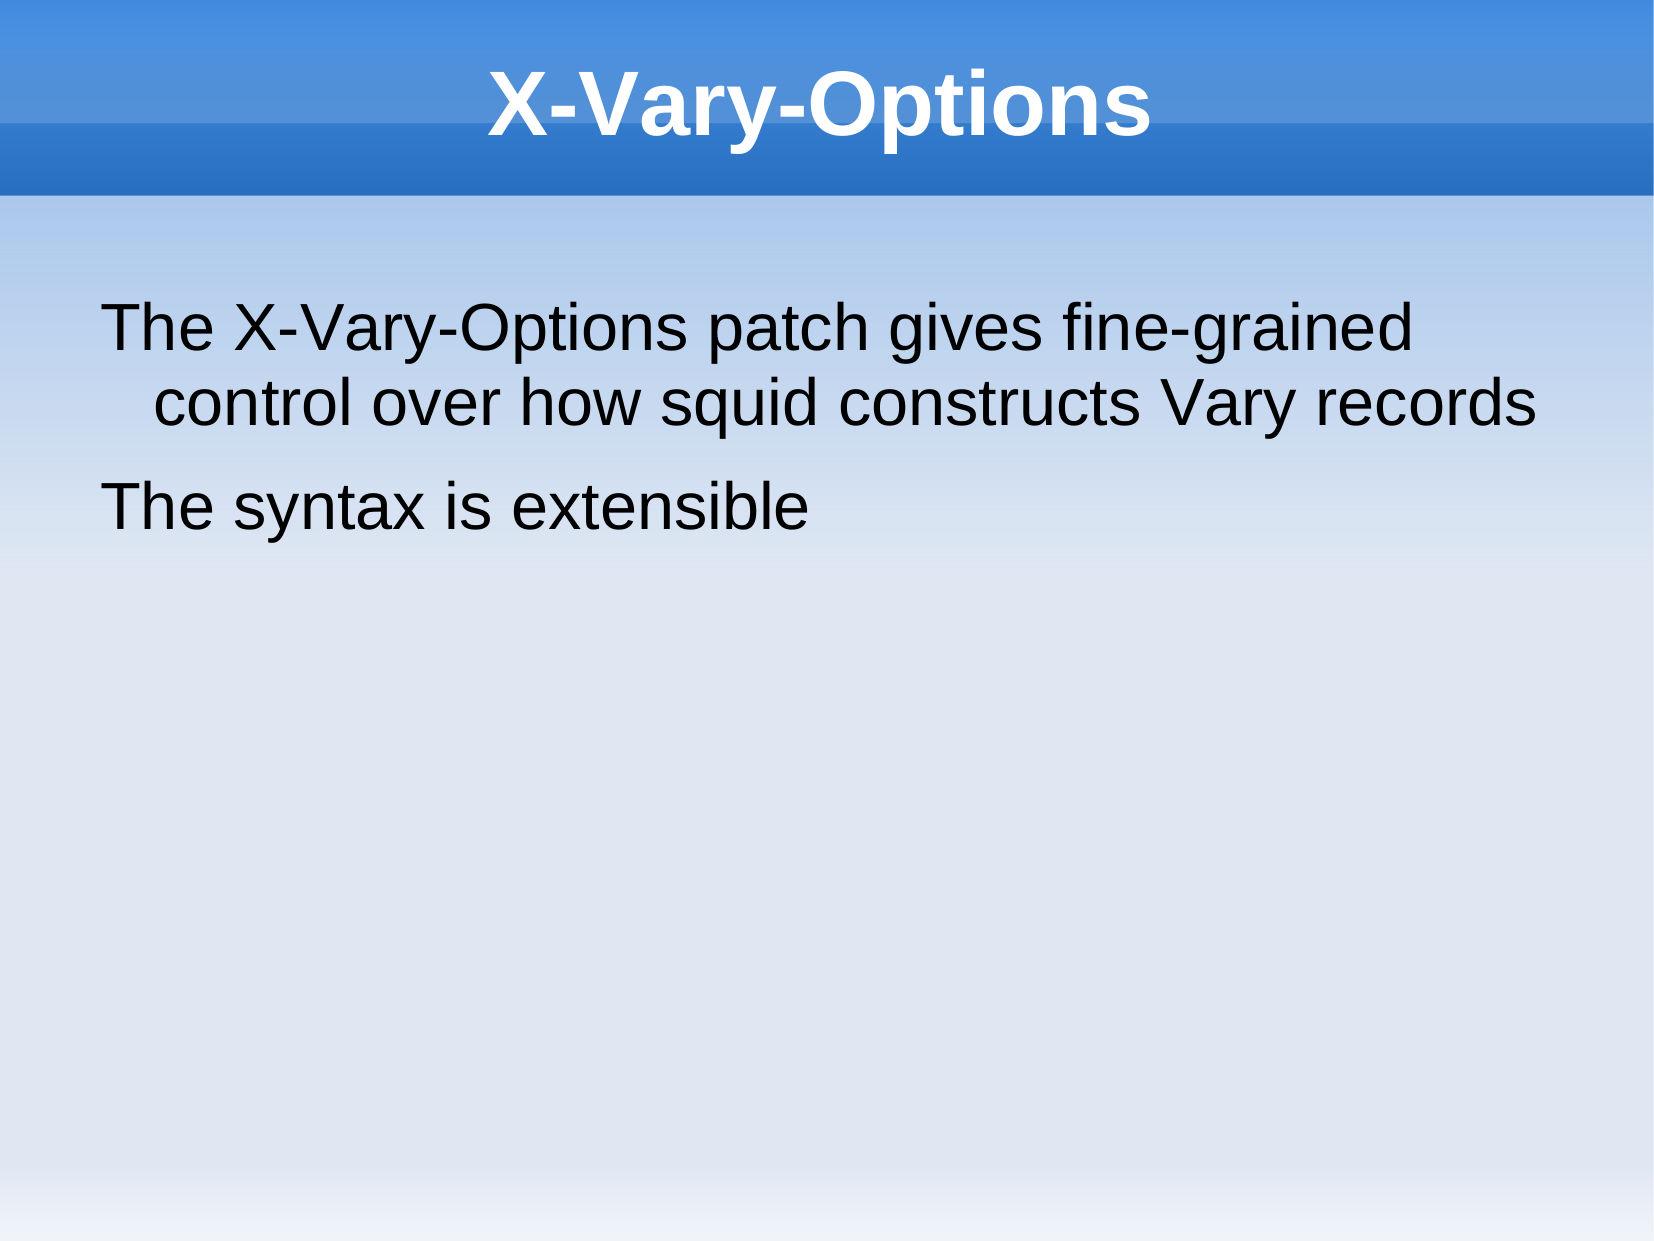

# X-Vary-Options
The X-Vary-Options patch gives fine-grained control over how squid constructs Vary records
The syntax is extensible